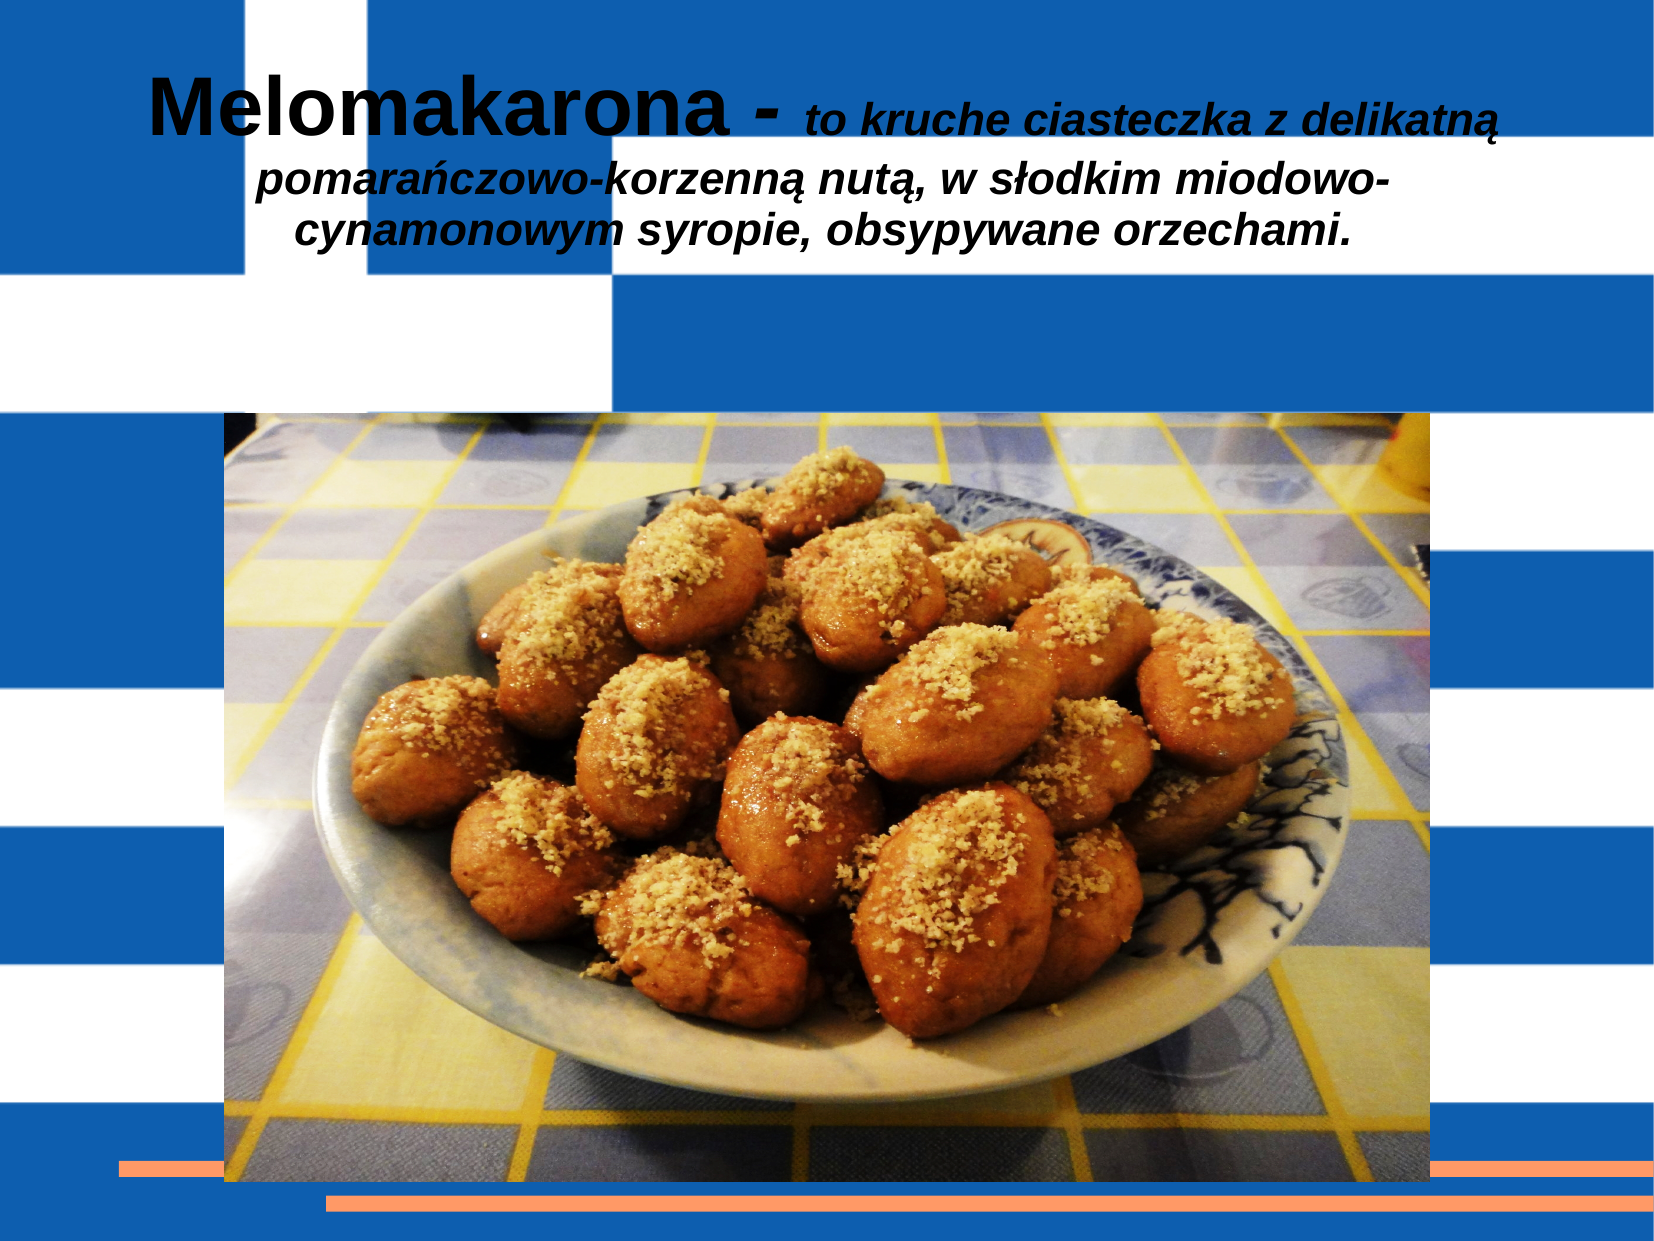

# Melomakarona - to kruche ciasteczka z delikatną pomarańczowo-korzenną nutą, w słodkim miodowo-cynamonowym syropie, obsypywane orzechami.